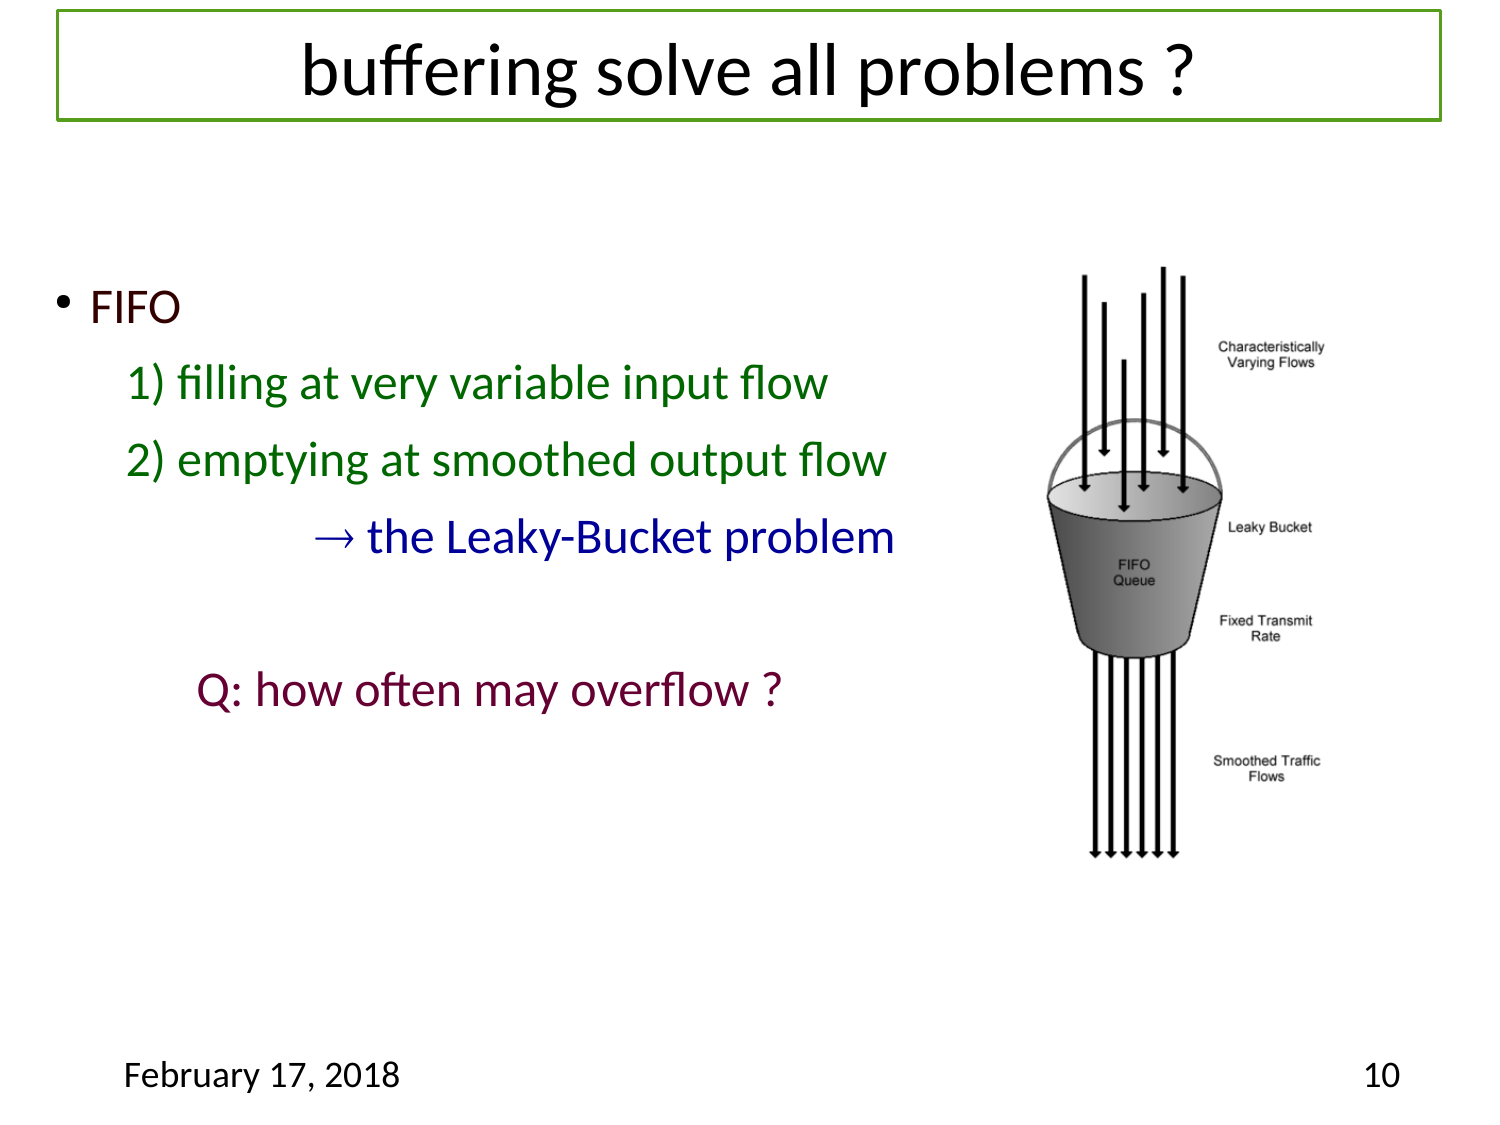

# buffering solve all problems ?
FIFO
1) filling at very variable input flow
2) emptying at smoothed output flow
 	 the Leaky-Bucket problem
Q: how often may overflow ?
17 February 2018
10